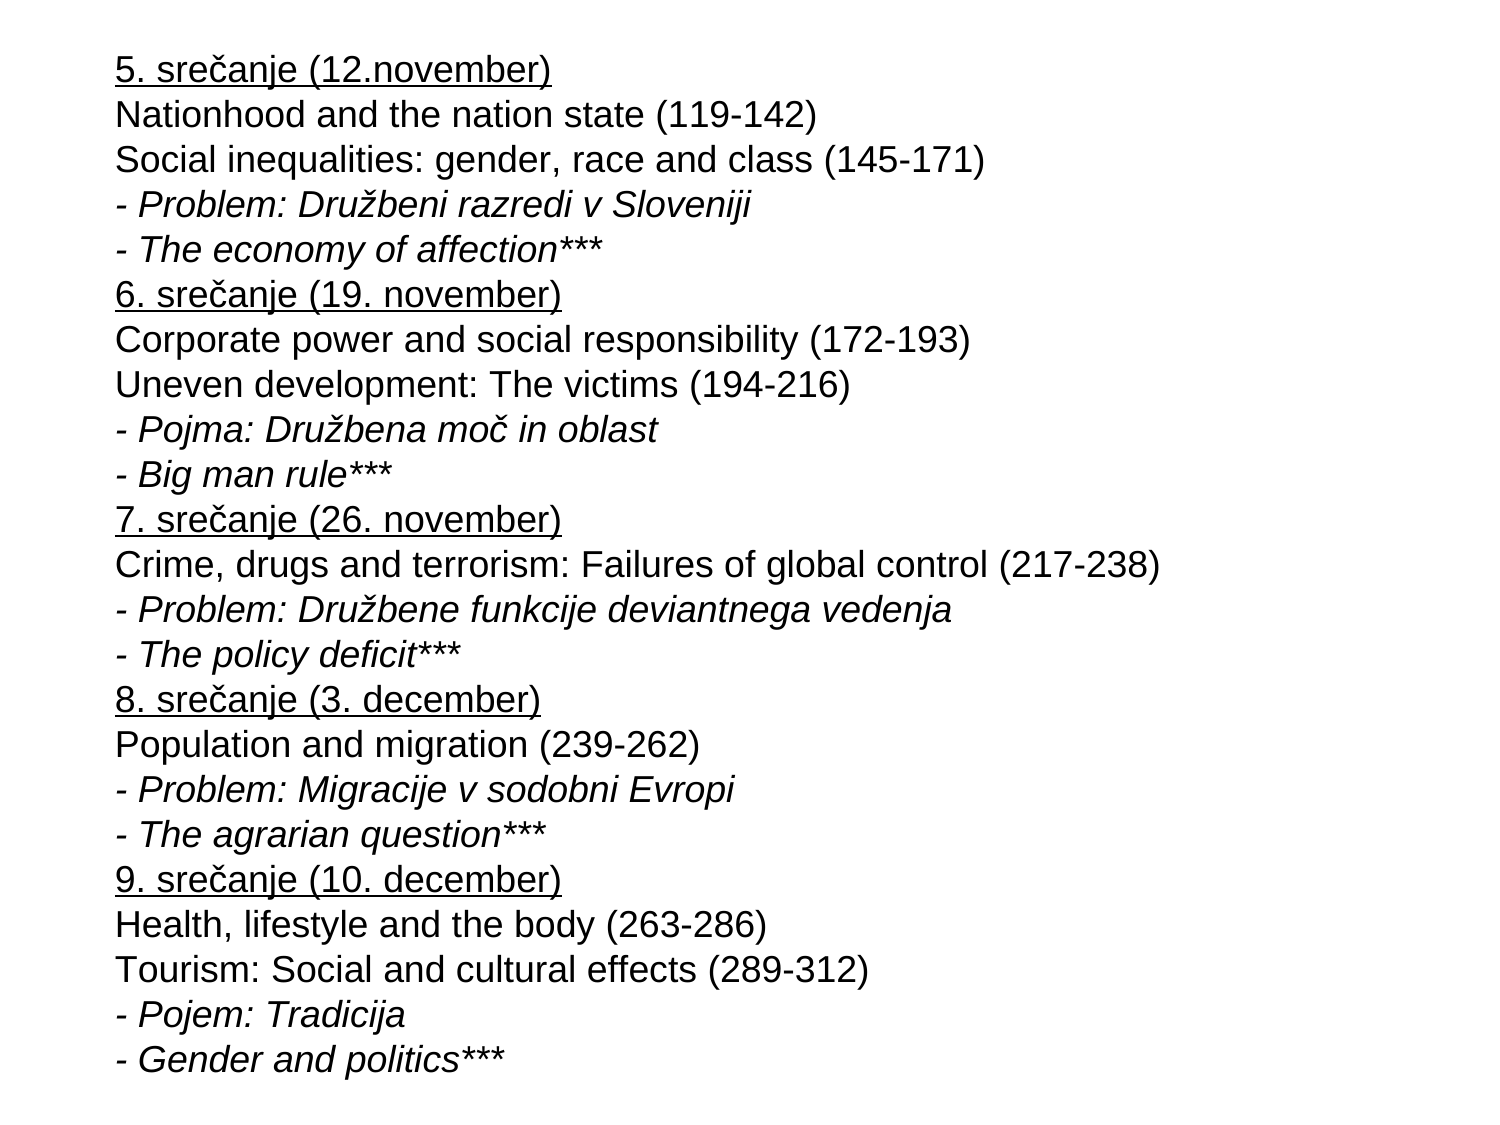

5. srečanje (12.november)
Nationhood and the nation state (119-142)
Social inequalities: gender, race and class (145-171)
- Problem: Družbeni razredi v Sloveniji
- The economy of affection***
6. srečanje (19. november)
Corporate power and social responsibility (172-193)
Uneven development: The victims (194-216)
- Pojma: Družbena moč in oblast
- Big man rule***
7. srečanje (26. november)
Crime, drugs and terrorism: Failures of global control (217-238)
- Problem: Družbene funkcije deviantnega vedenja
- The policy deficit***
8. srečanje (3. december)
Population and migration (239-262)
- Problem: Migracije v sodobni Evropi
- The agrarian question***
9. srečanje (10. december)
Health, lifestyle and the body (263-286)
Tourism: Social and cultural effects (289-312)
- Pojem: Tradicija
- Gender and politics***